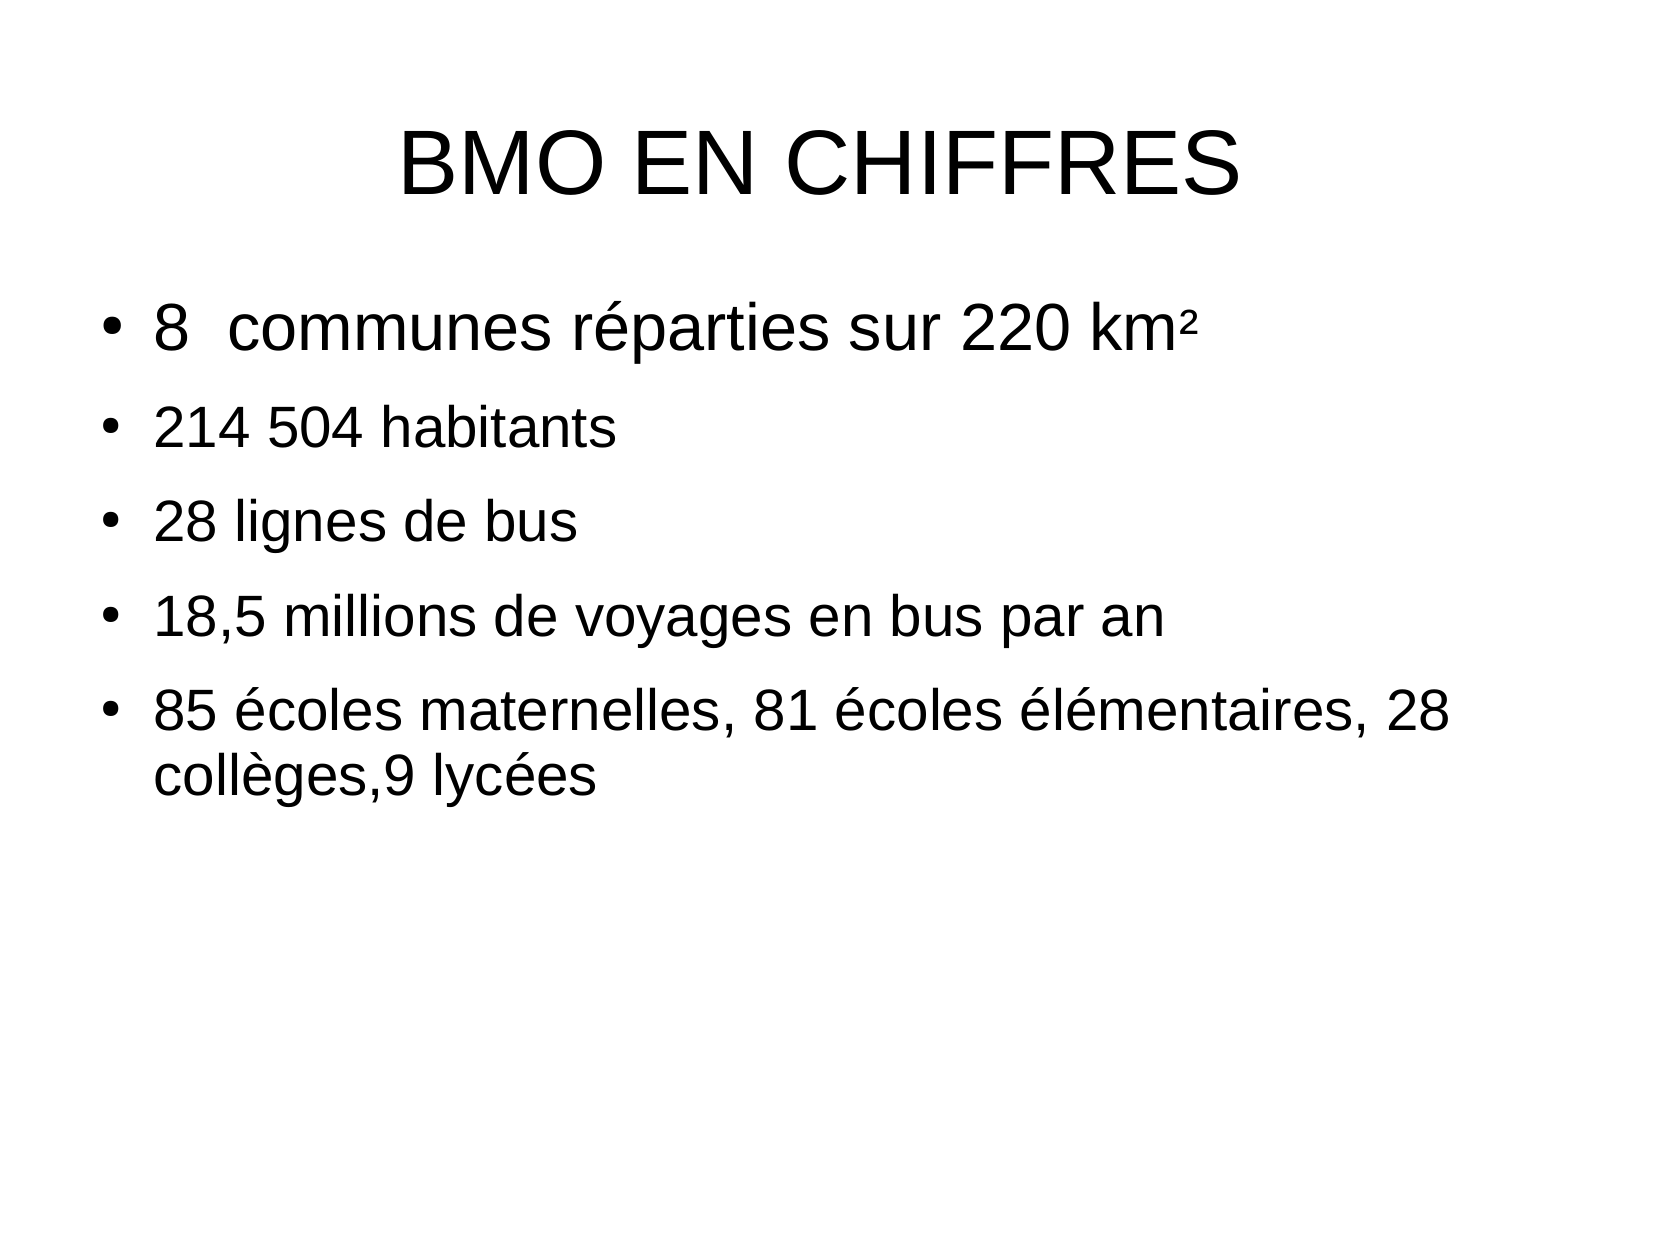

# BMO EN CHIFFRES
8 	communes réparties sur 220 km²
214 504 habitants
28 lignes de bus
18,5 millions de voyages en bus par an
85 écoles maternelles, 81 écoles élémentaires, 28 collèges,9 lycées